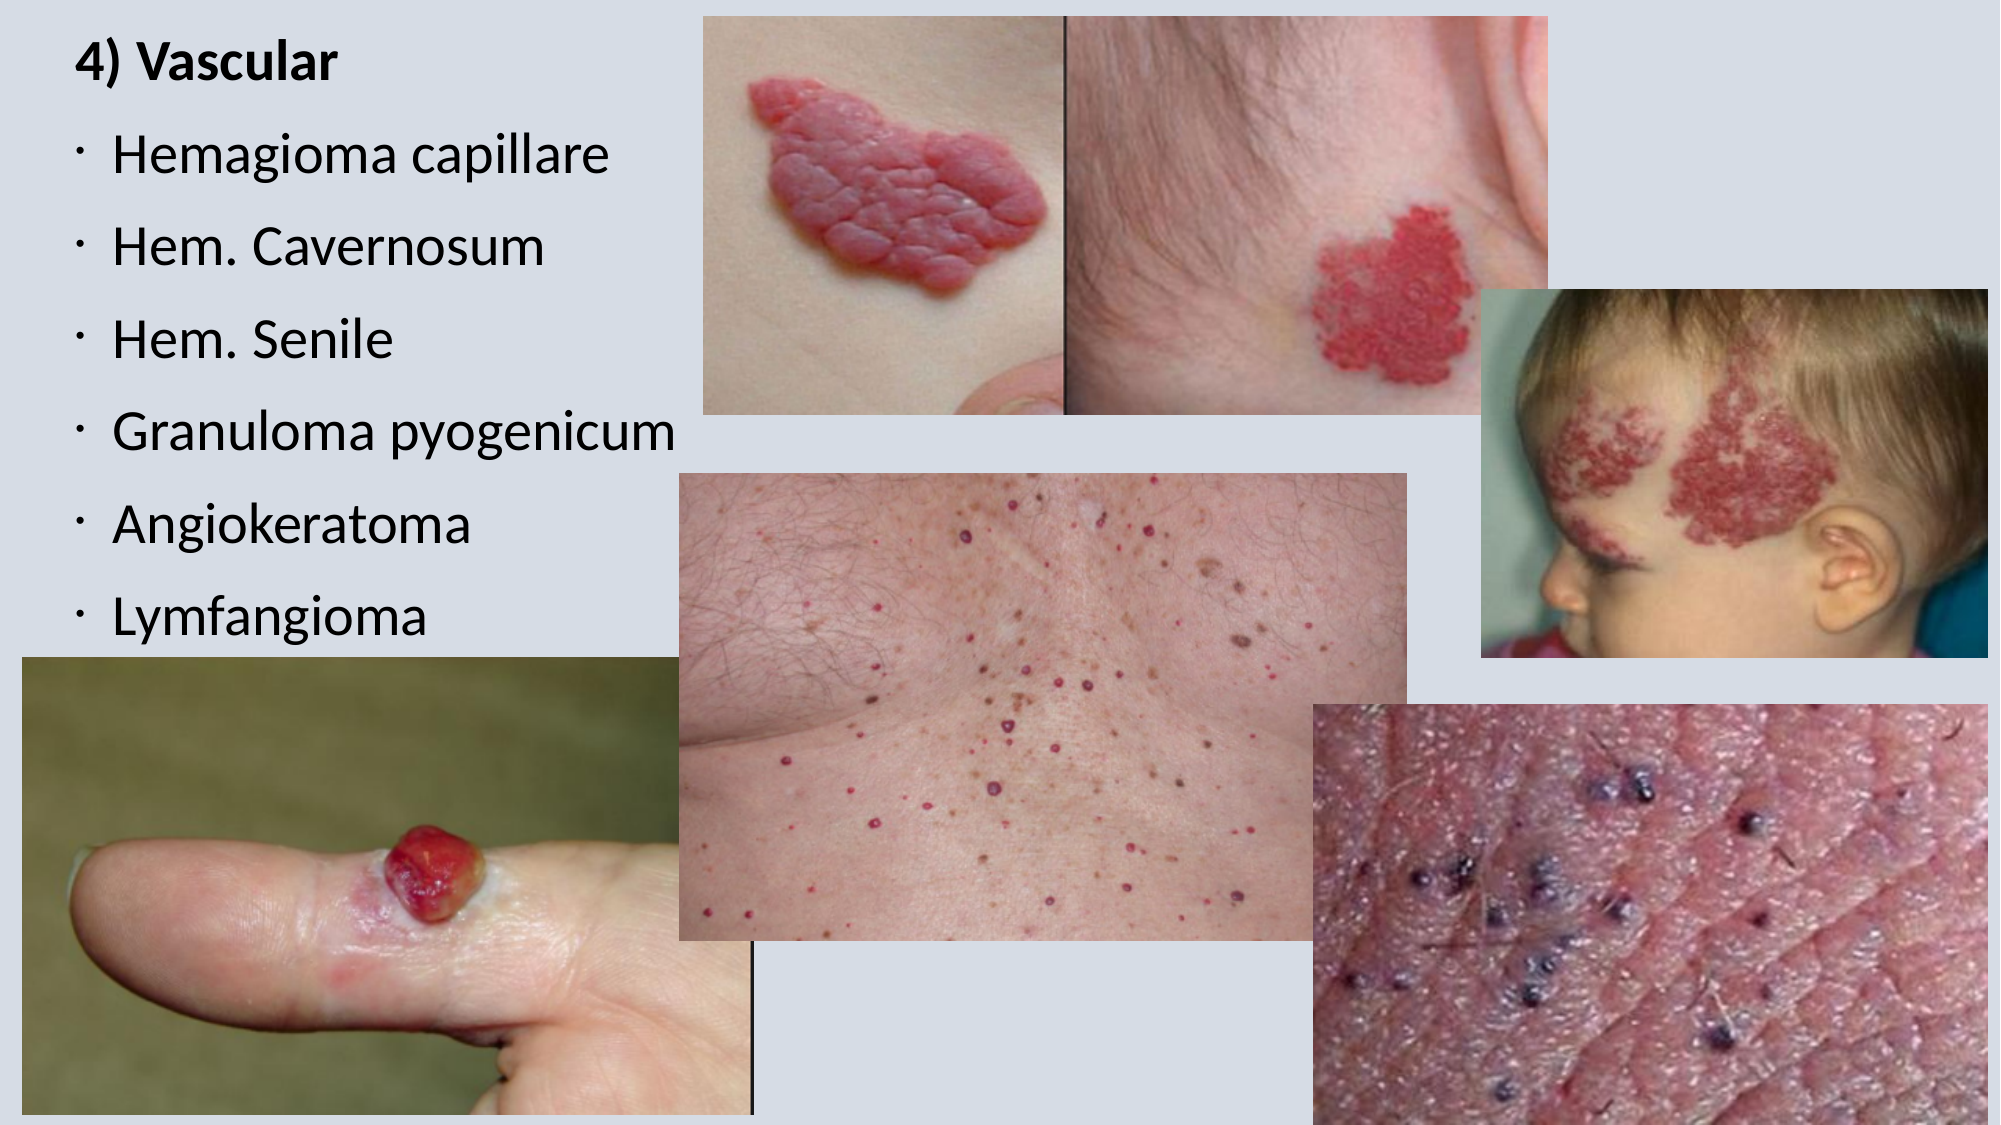

# 4) Vascular
Hemagioma capillare
Hem. Cavernosum
Hem. Senile
Granuloma pyogenicum
Angiokeratoma
Lymfangioma